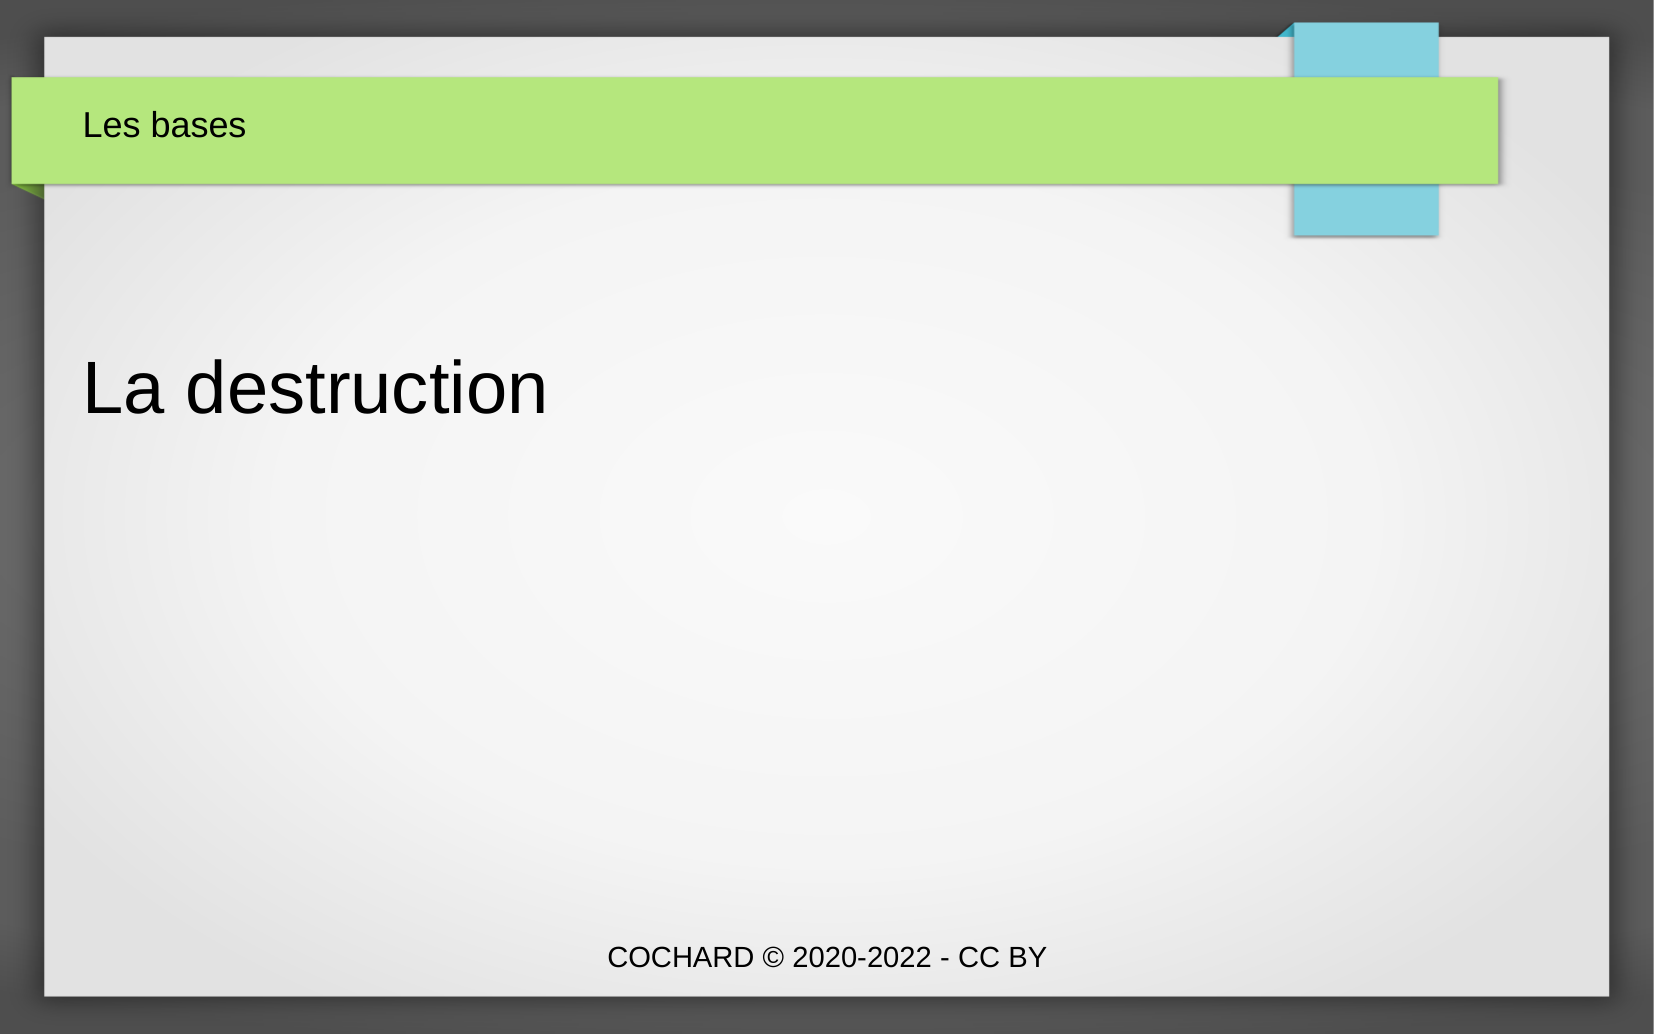

# Les bases
La destruction
COCHARD © 2020-2022 - CC BY